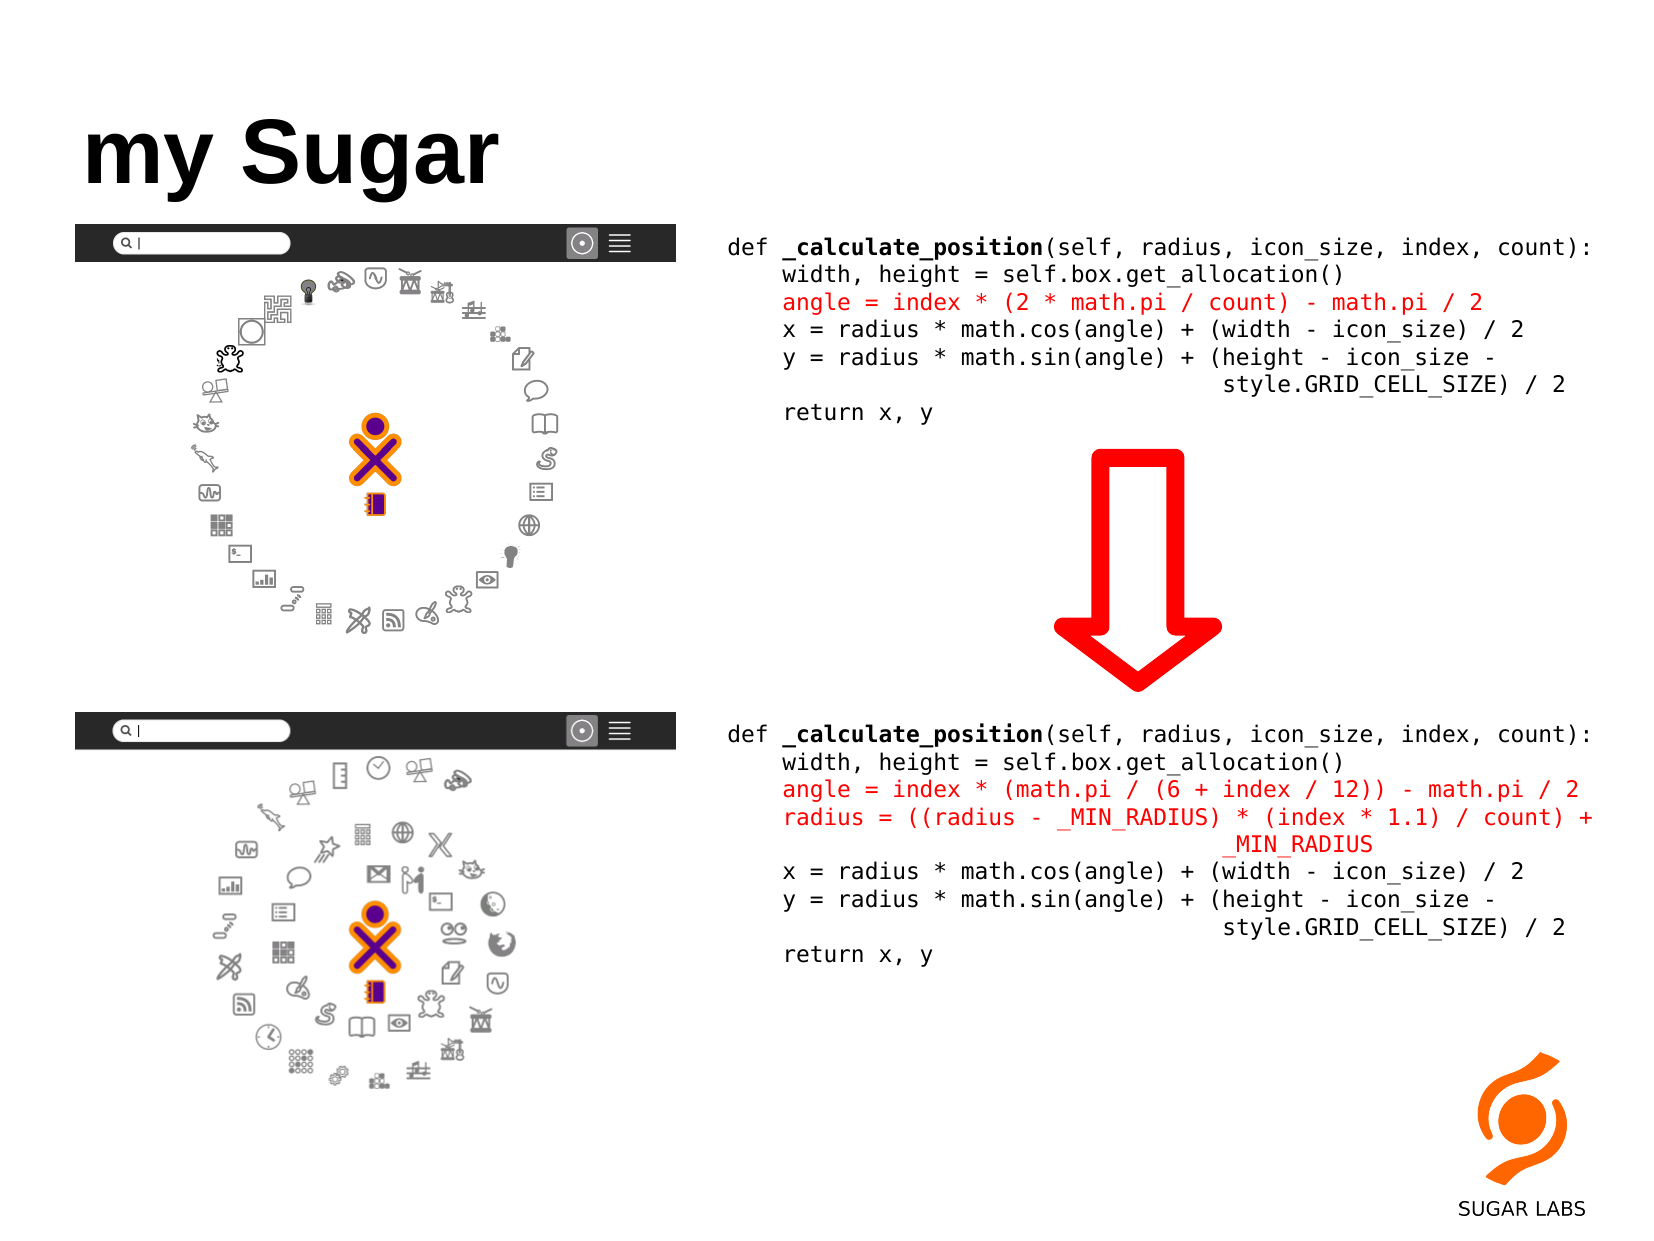

# my Sugar
def _calculate_position(self, radius, icon_size, index, count):
 width, height = self.box.get_allocation()‏
 angle = index * (2 * math.pi / count) - math.pi / 2
 x = radius * math.cos(angle) + (width - icon_size) / 2
 y = radius * math.sin(angle) + (height - icon_size -
 style.GRID_CELL_SIZE) / 2
 return x, y
def _calculate_position(self, radius, icon_size, index, count):
 width, height = self.box.get_allocation()‏
 angle = index * (math.pi / (6 + index / 12)) - math.pi / 2
 radius = ((radius - _MIN_RADIUS) * (index * 1.1) / count) +
 _MIN_RADIUS
 x = radius * math.cos(angle) + (width - icon_size) / 2
 y = radius * math.sin(angle) + (height - icon_size -
 style.GRID_CELL_SIZE) / 2
 return x, y